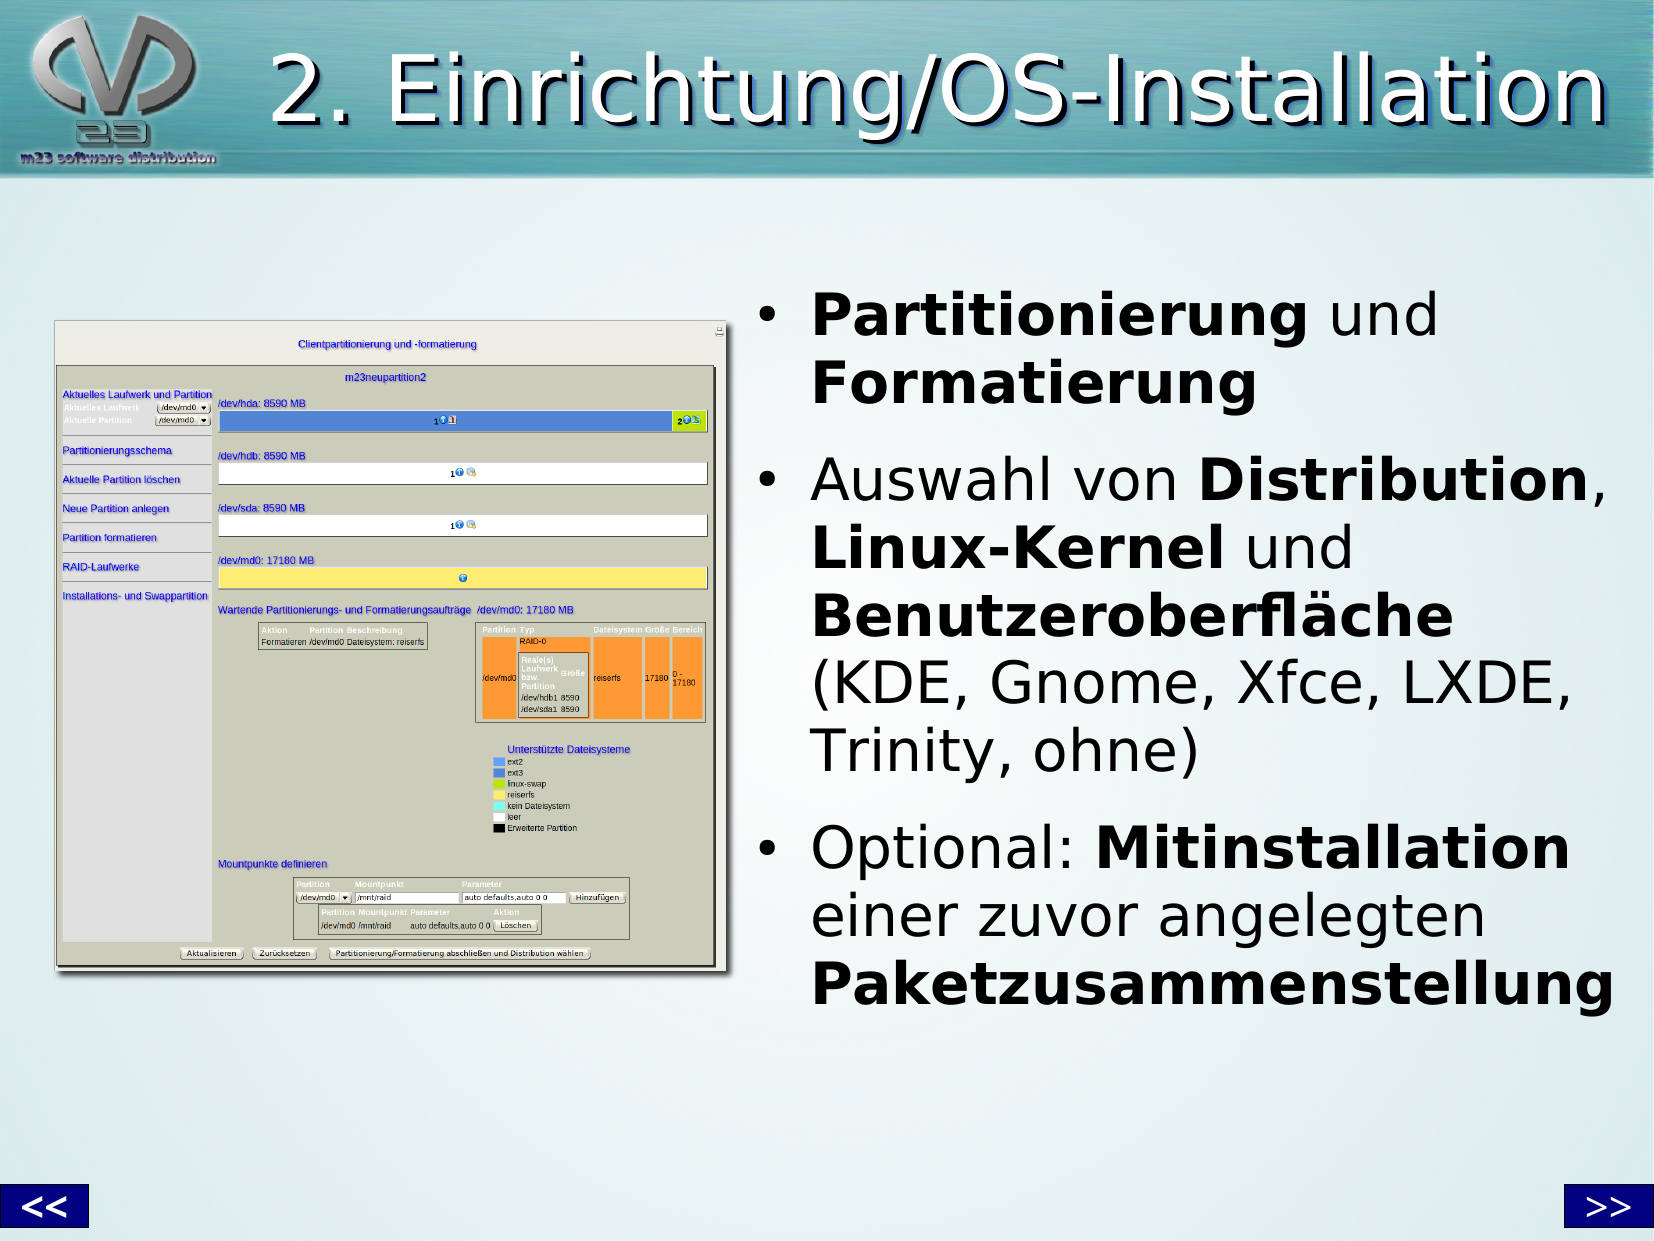

# 2. Einrichtung/OS-Installation
Partitionierung und Formatierung
Auswahl von Distribution,
Linux-Kernel und Benutzeroberfläche (KDE, Gnome, Xfce, LXDE, Trinity, ohne)
Optional: Mitinstallation
einer zuvor angelegten Paketzusammenstellung